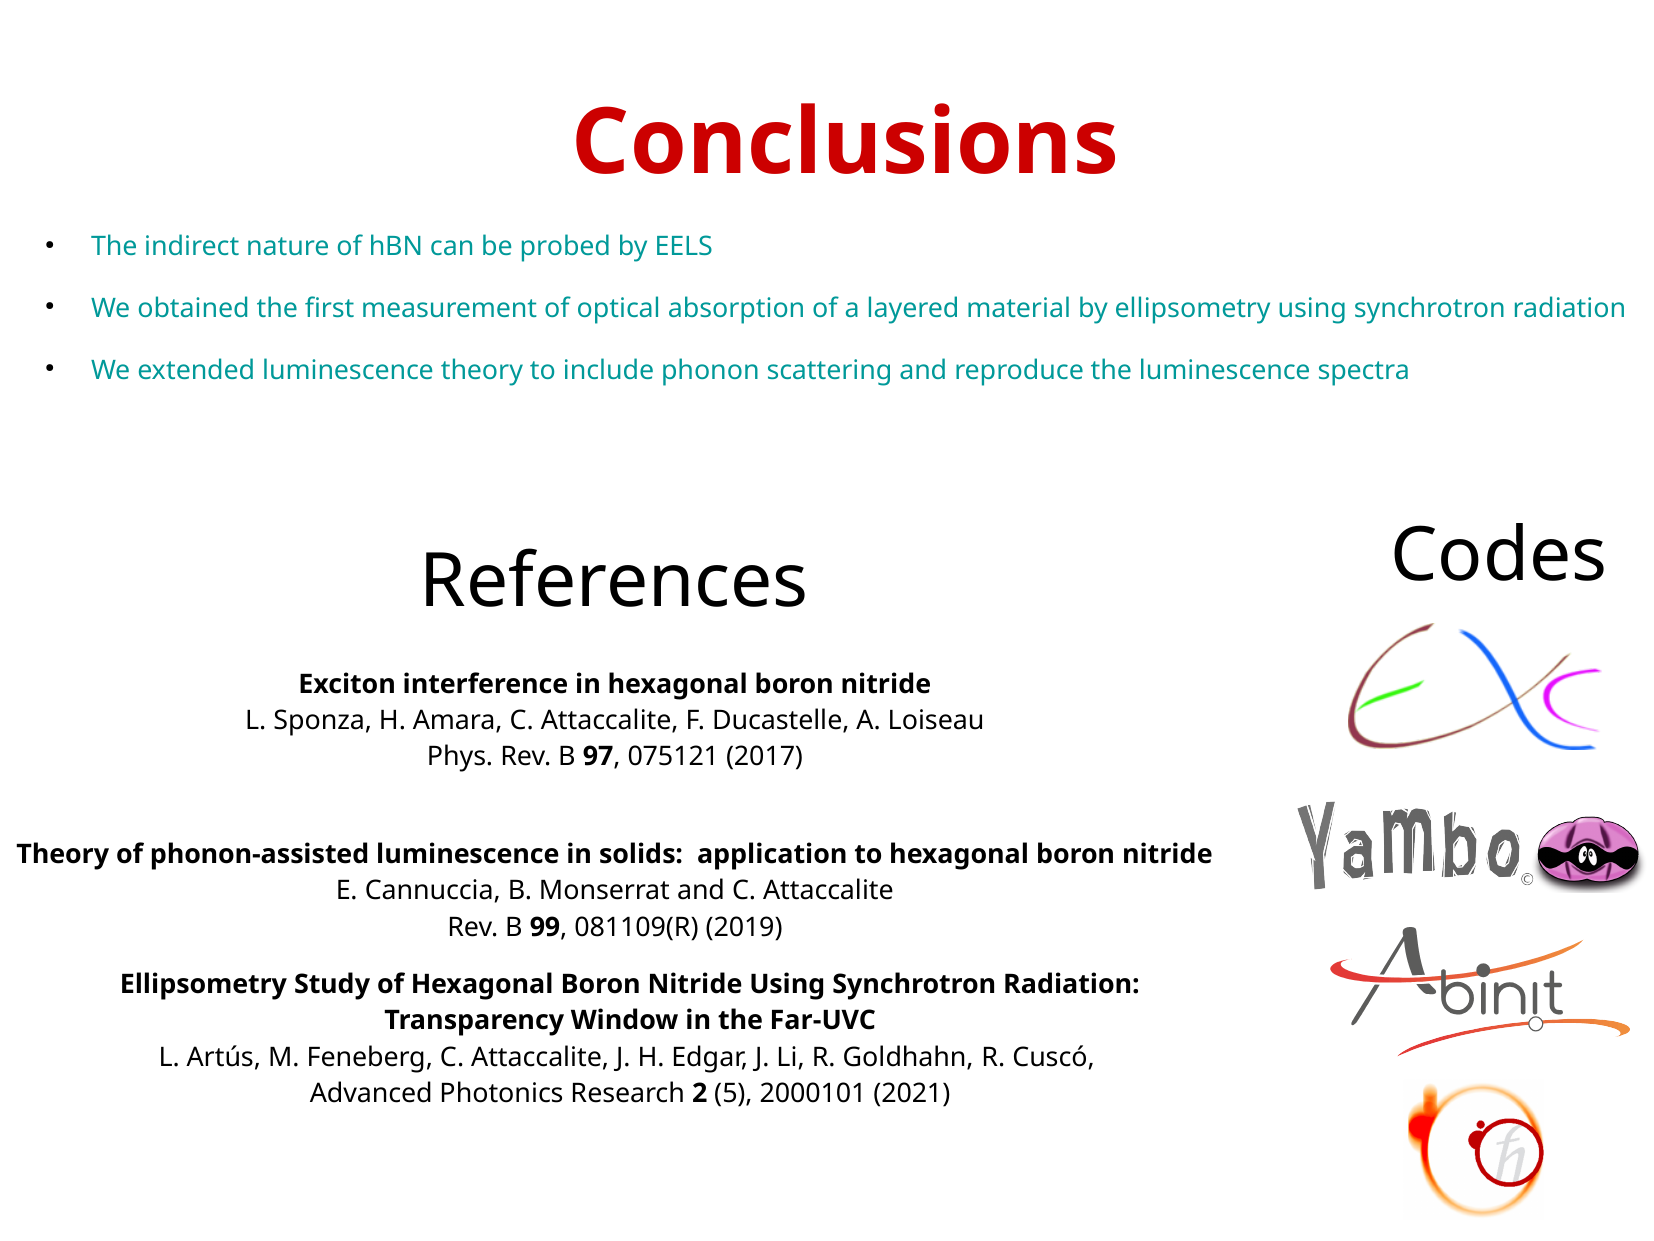

Conclusions
The indirect nature of hBN can be probed by EELS
We obtained the first measurement of optical absorption of a layered material by ellipsometry using synchrotron radiation
We extended luminescence theory to include phonon scattering and reproduce the luminescence spectra
# Codes
References
Exciton interference in hexagonal boron nitride
L. Sponza, H. Amara, C. Attaccalite, F. Ducastelle, A. Loiseau
Phys. Rev. B 97, 075121 (2017)
Theory of phonon-assisted luminescence in solids: application to hexagonal boron nitride
E. Cannuccia, B. Monserrat and C. Attaccalite
Rev. B 99, 081109(R) (2019)
Ellipsometry Study of Hexagonal Boron Nitride Using Synchrotron Radiation: Transparency Window in the Far‐UVC
L. Artús, M. Feneberg, C. Attaccalite, J. H. Edgar, J. Li, R. Goldhahn, R. Cuscó,
Advanced Photonics Research 2 (5), 2000101 (2021)